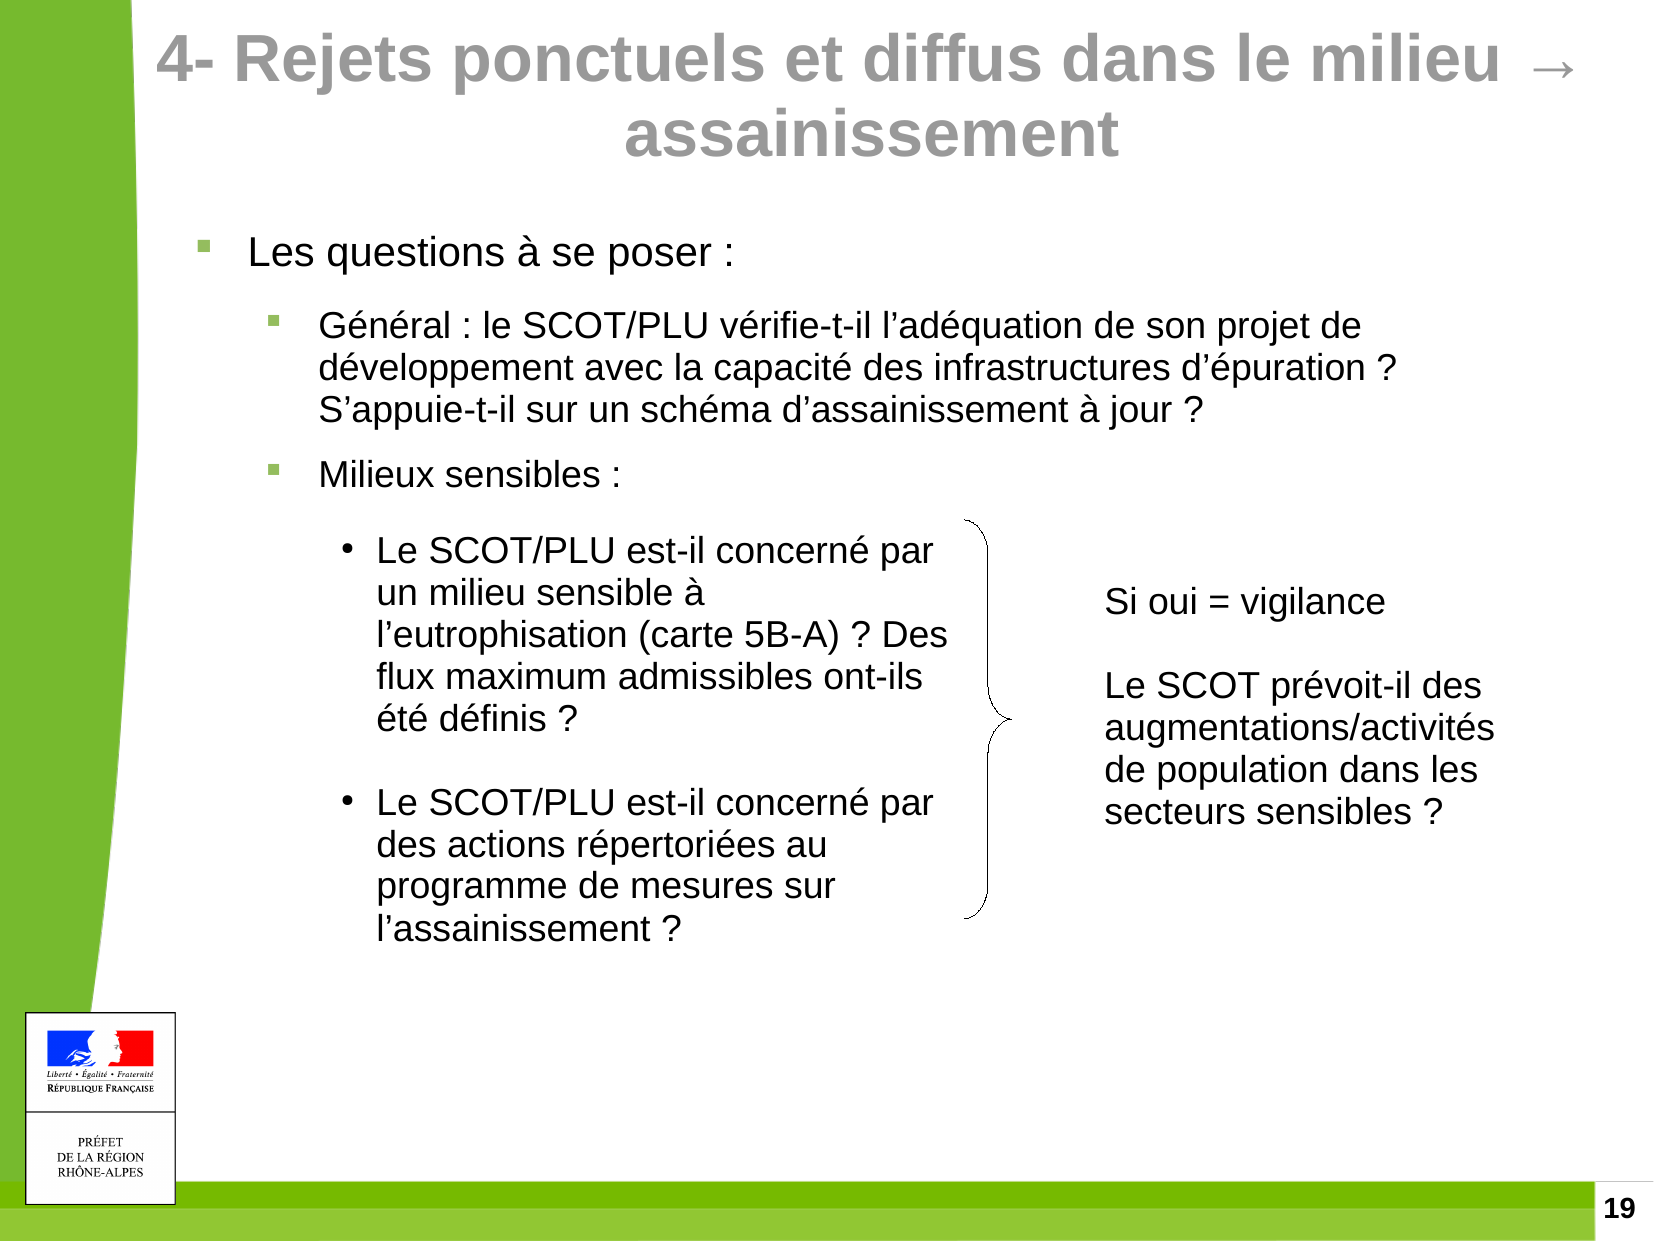

# 4- Rejets ponctuels et diffus dans le milieu → assainissement
Les questions à se poser :
Général : le SCOT/PLU vérifie-t-il l’adéquation de son projet de développement avec la capacité des infrastructures d’épuration ? S’appuie-t-il sur un schéma d’assainissement à jour ?
Milieux sensibles :
Le SCOT/PLU est-il concerné par un milieu sensible à l’eutrophisation (carte 5B-A) ? Des flux maximum admissibles ont-ils été définis ?
Le SCOT/PLU est-il concerné par des actions répertoriées au programme de mesures sur l’assainissement ?
Si oui = vigilance
Le SCOT prévoit-il des augmentations/activités de population dans les secteurs sensibles ?